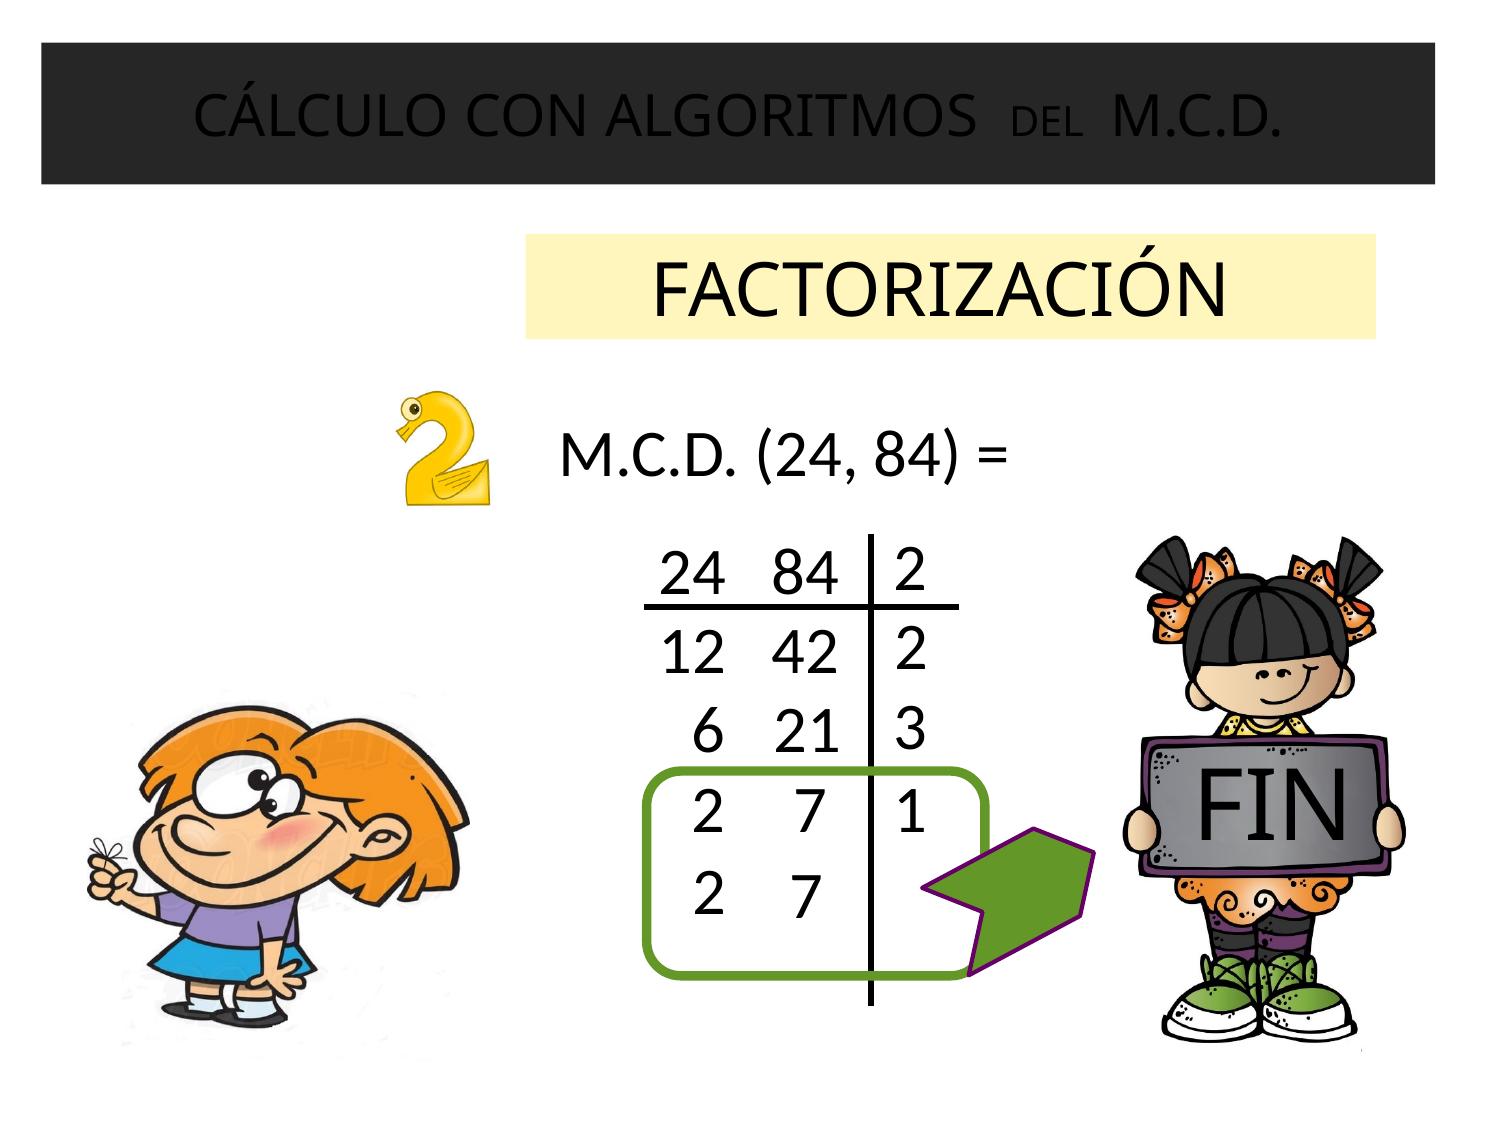

CÁLCULO CON ALGORITMOS DEL M.C.D.
FACTORIZACIÓN
M.C.D. (24, 84) =
2
24
84
2
12
42
3
6
21
FIN
2
7
1
2
7